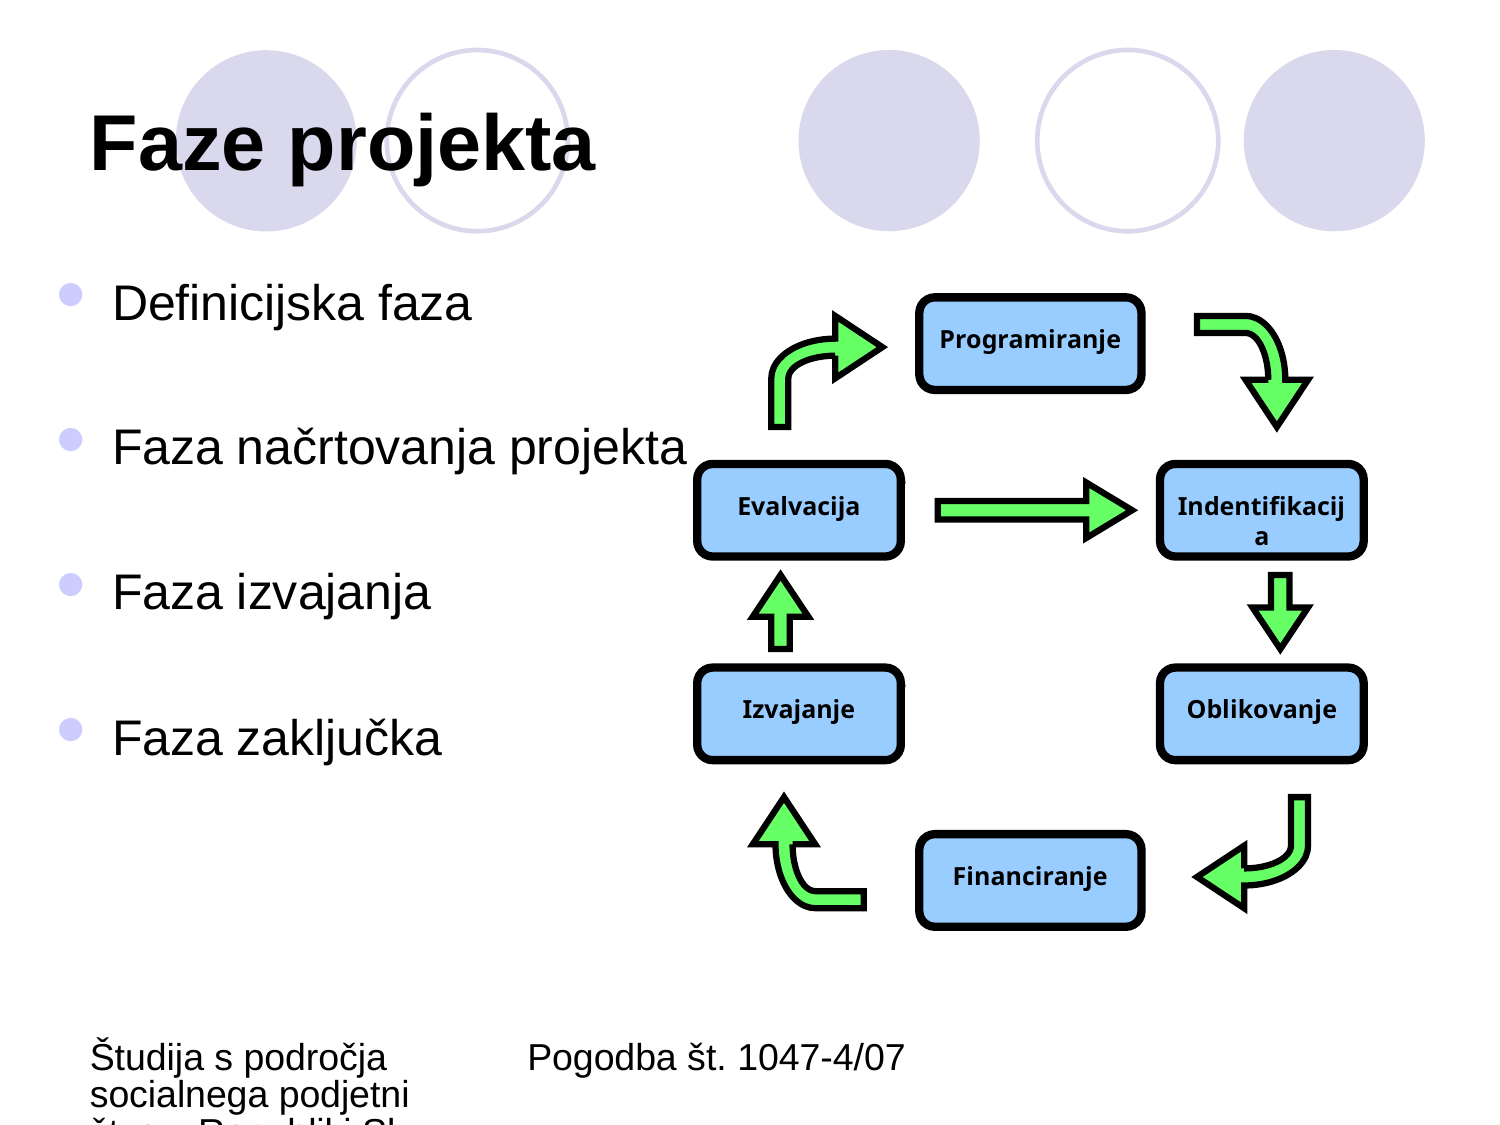

# Faze projekta
Definicijska faza
Faza načrtovanja projekta
Faza izvajanja
Faza zaključka
Programiranje
Evalvacija
Indentifikacija
Izvajanje
Oblikovanje
Financiranje
Študija s področja socialnega podjetništva v Republiki Sloveniji;
Pogodba št. 1047-4/07